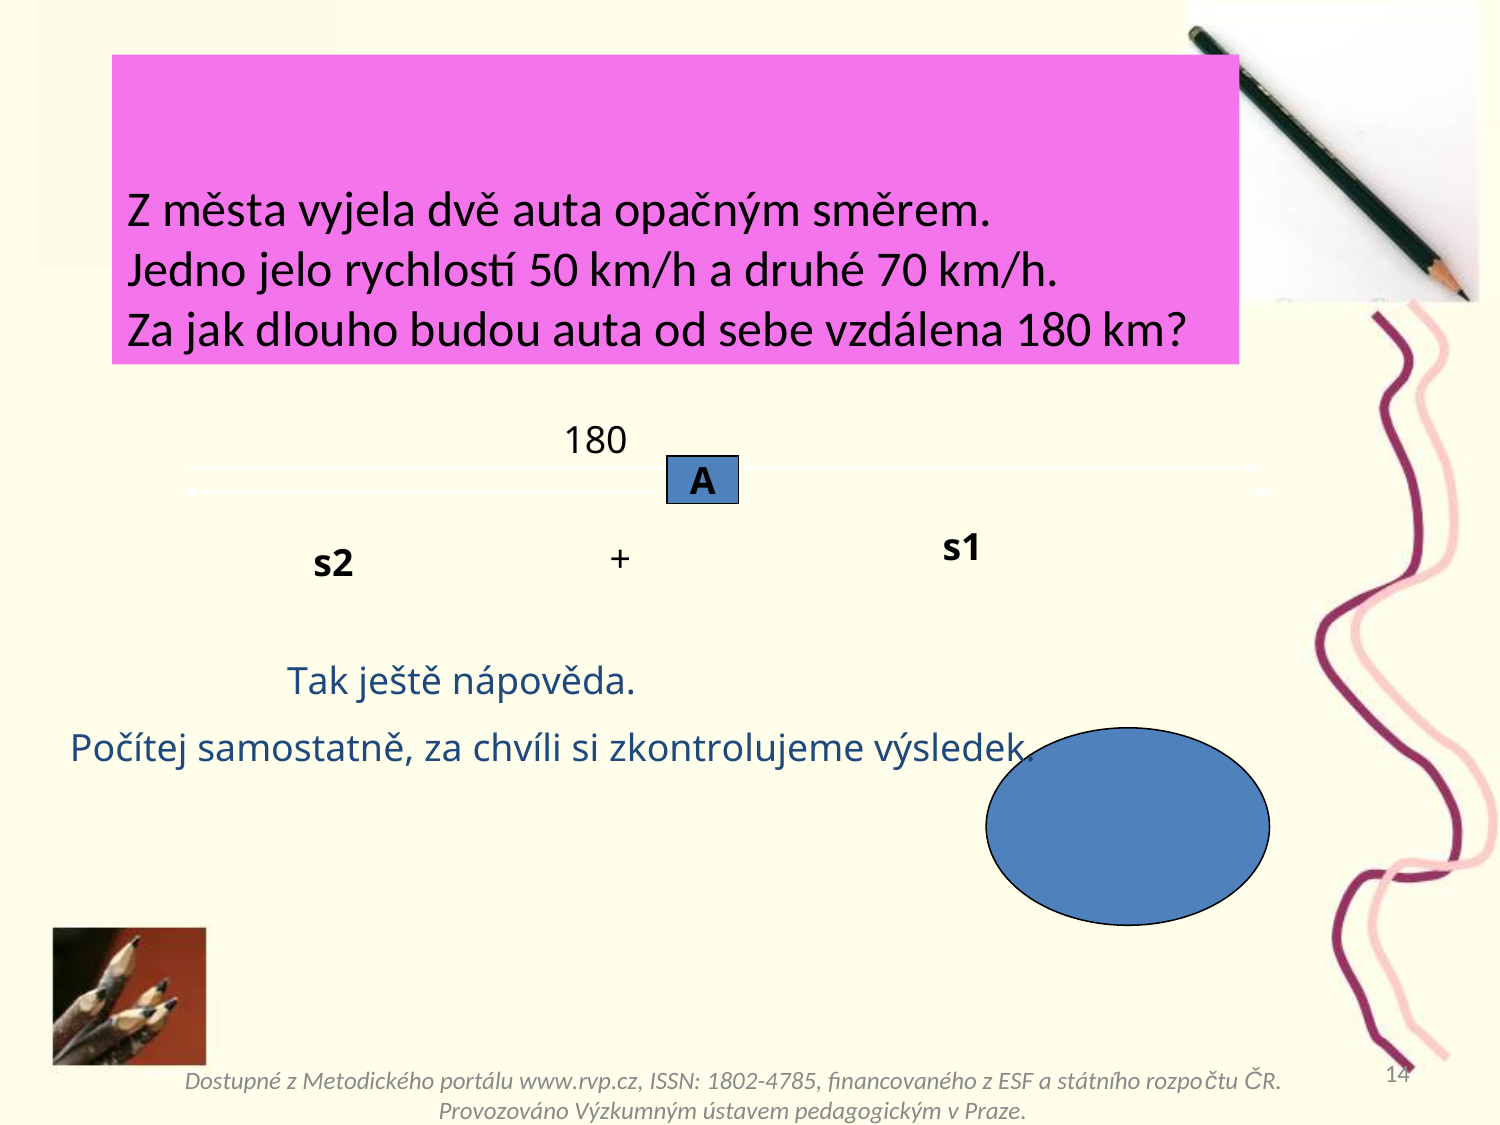

# Z města vyjela dvě auta opačným směrem. Jedno jelo rychlostí 50 km/h a druhé 70 km/h. Za jak dlouho budou auta od sebe vzdálena 180 km?
180
A
s1
+
s2
Tak ještě nápověda.
Počítej samostatně, za chvíli si zkontrolujeme výsledek.
1.5 hodiny
14
Dostupné z Metodického portálu www.rvp.cz, ISSN: 1802-4785, financovaného z ESF a státního rozpočtu ČR. Provozováno Výzkumným ústavem pedagogickým v Praze.